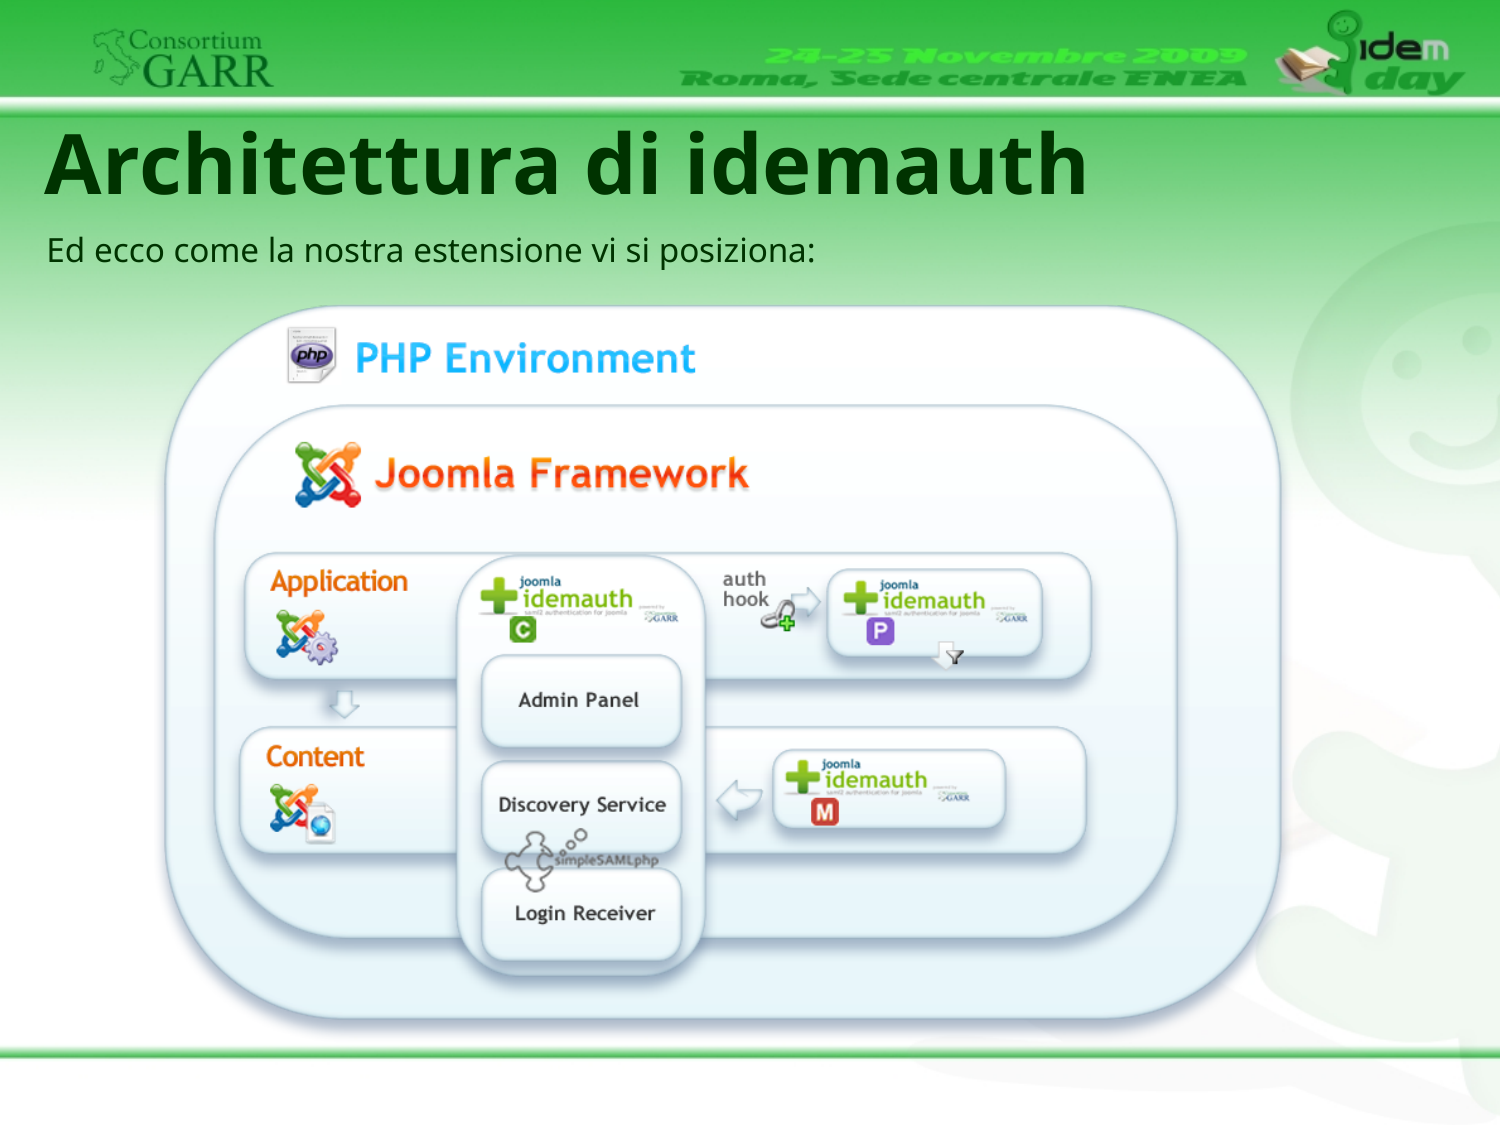

Architettura di idemauth
# Ed ecco come la nostra estensione vi si posiziona: